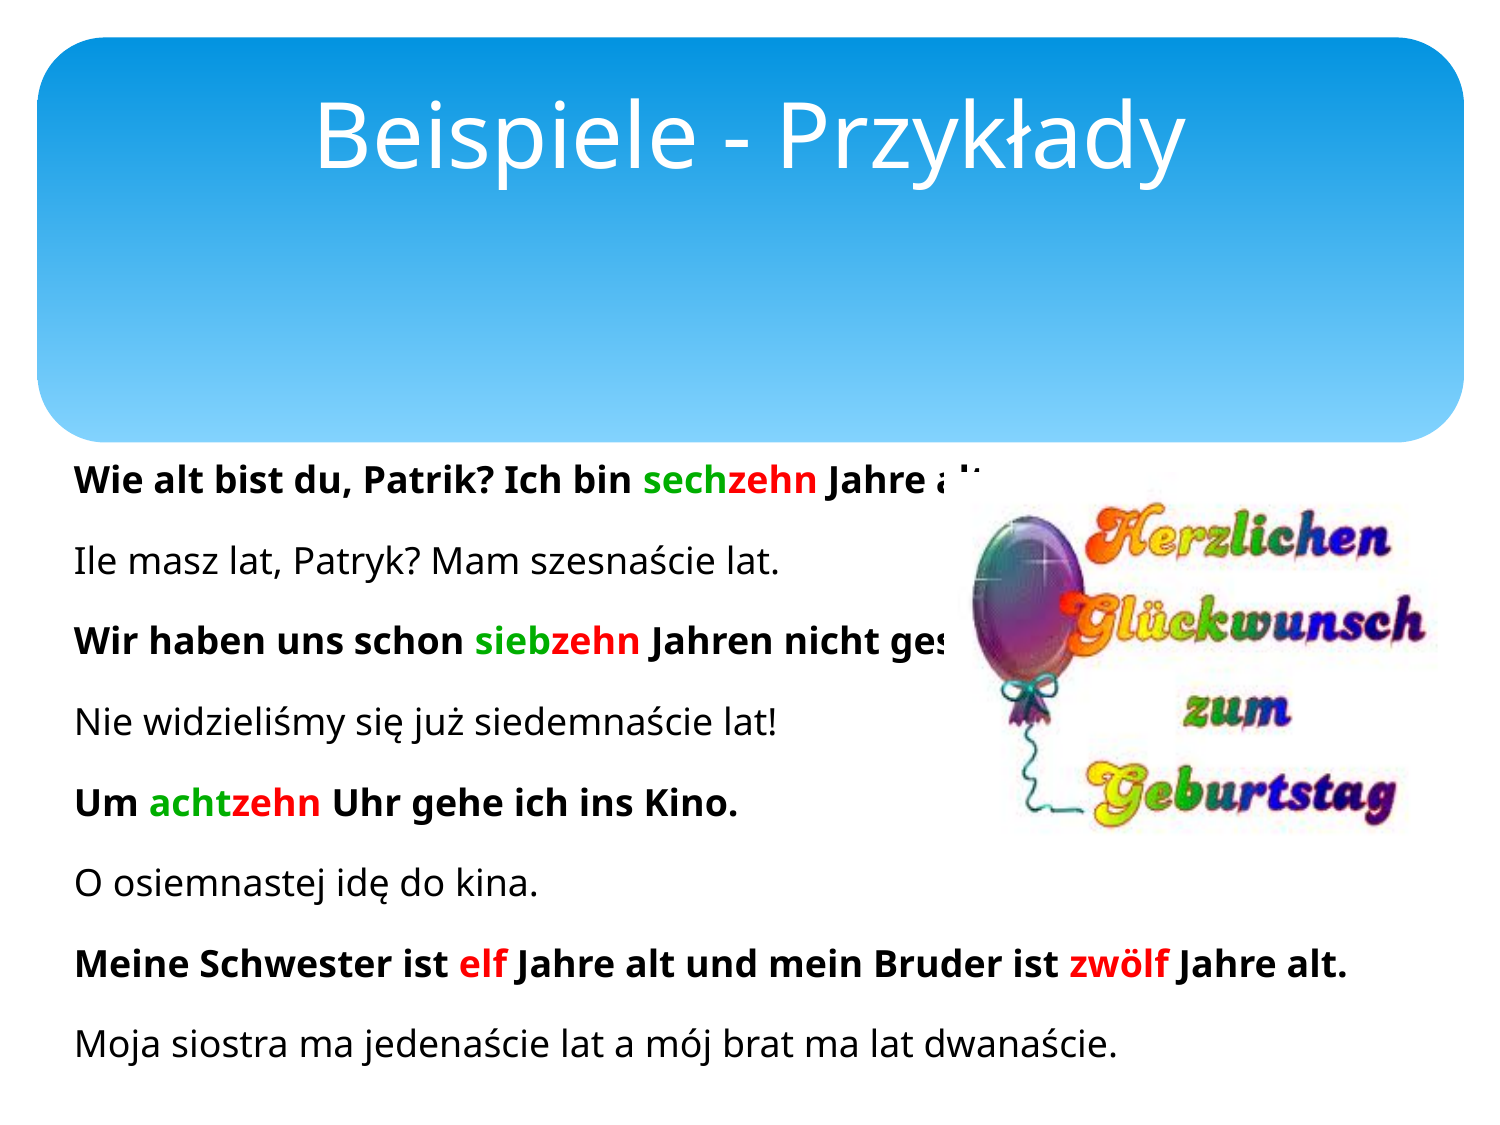

Beispiele - Przykłady
# Wie alt bist du, Patrik? Ich bin sechzehn Jahre alt.
Ile masz lat, Patryk? Mam szesnaście lat.
Wir haben uns schon siebzehn Jahren nicht gesehen!
Nie widzieliśmy się już siedemnaście lat!
Um achtzehn Uhr gehe ich ins Kino.
O osiemnastej idę do kina.
Meine Schwester ist elf Jahre alt und mein Bruder ist zwölf Jahre alt.
Moja siostra ma jedenaście lat a mój brat ma lat dwanaście.